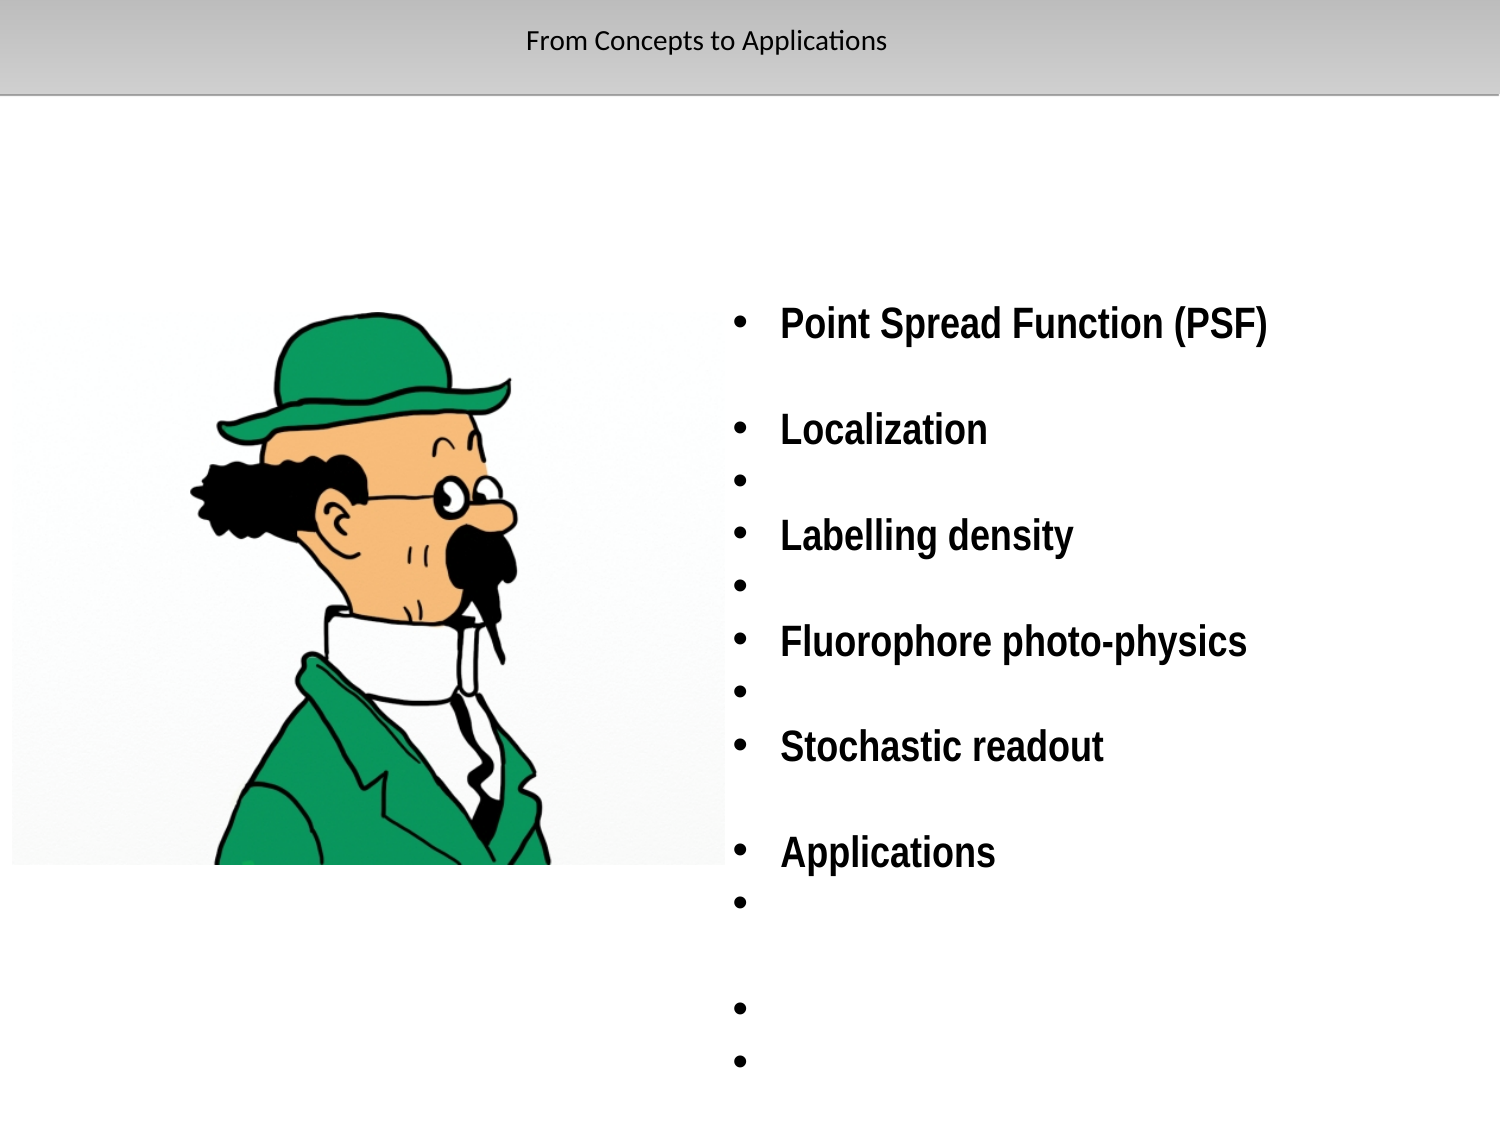

# From Concepts to Applications
Point Spread Function (PSF)
Localization
Labelling density
Fluorophore photo-physics
Stochastic readout
Applications